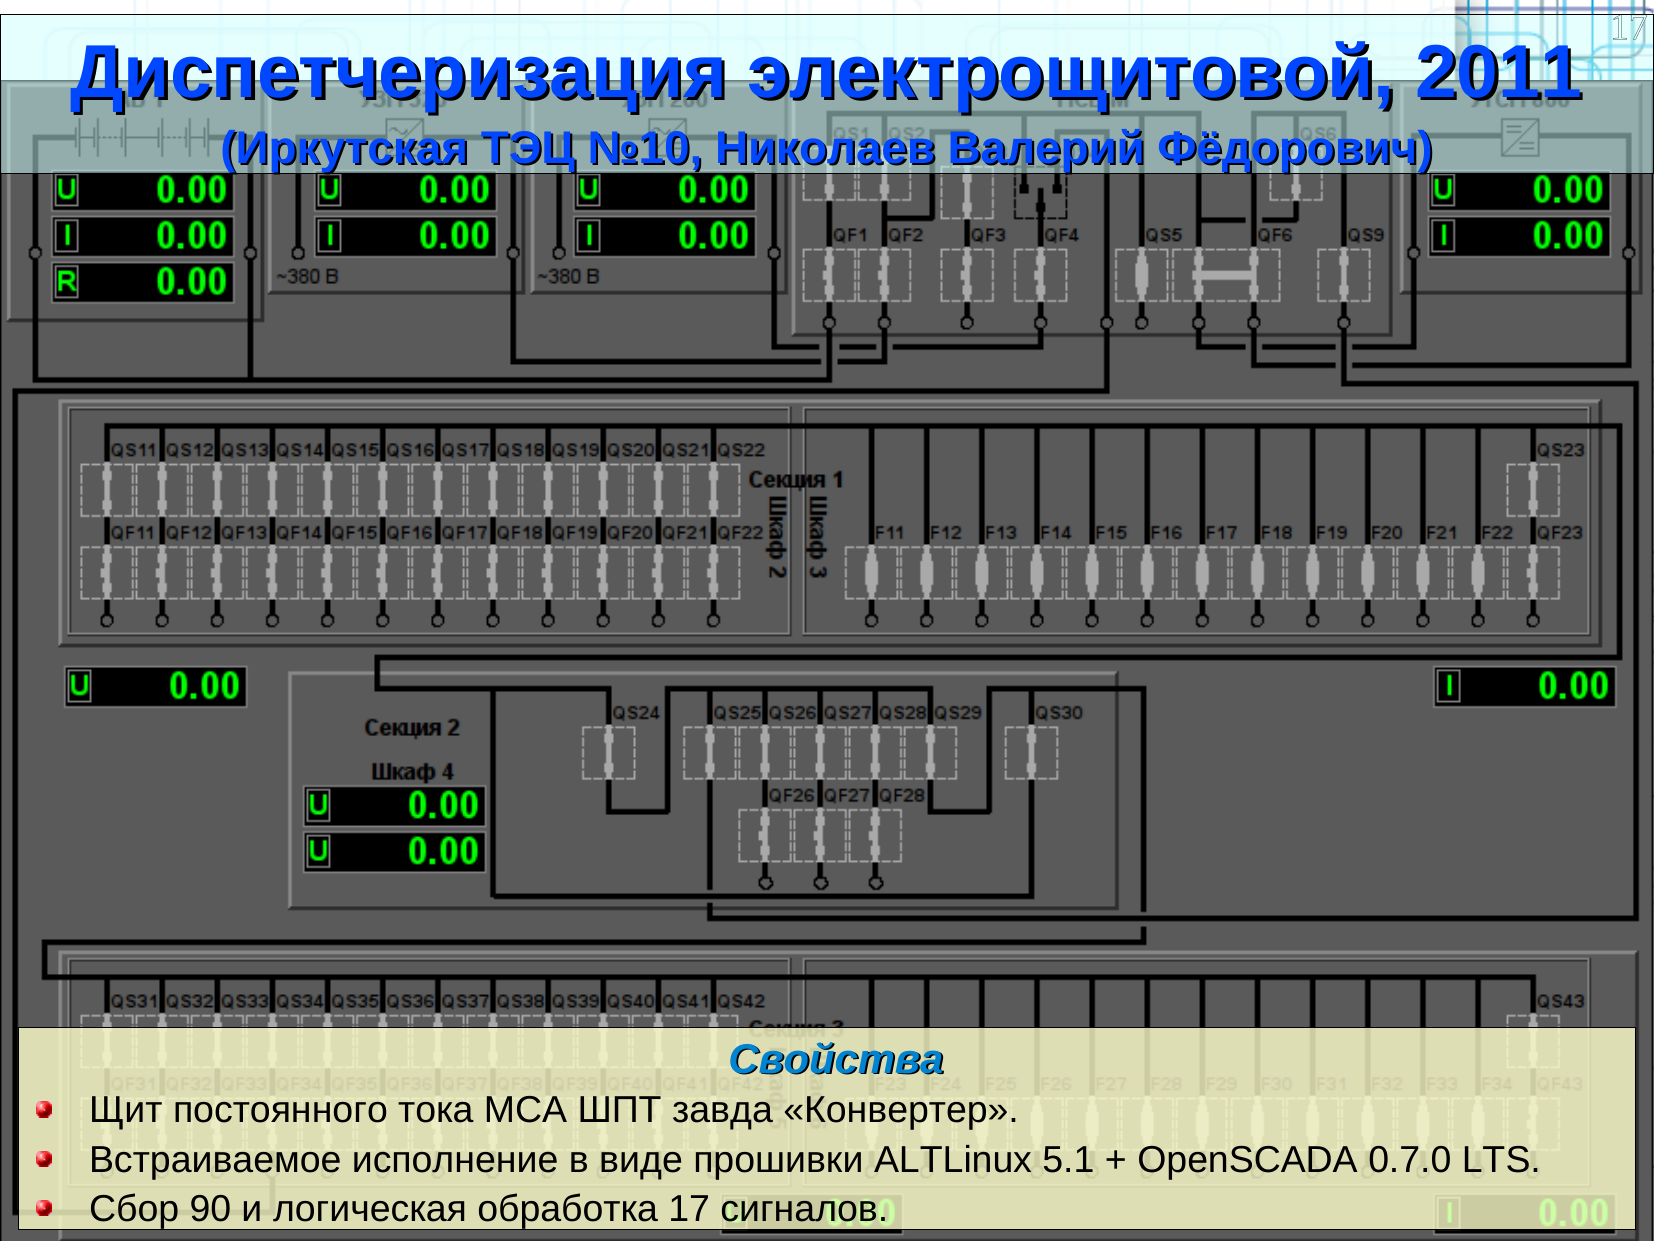

17
# Диспетчеризация электрощитовой, 2011 (Иркутская ТЭЦ №10, Николаев Валерий Фёдорович)
Свойства
Щит постоянного тока МСА ШПТ завда «Конвертер».
Встраиваемое исполнение в виде прошивки ALTLinux 5.1 + OpenSCADA 0.7.0 LTS.
Сбор 90 и логическая обработка 17 сигналов.
Практика свободных SCADA-систем